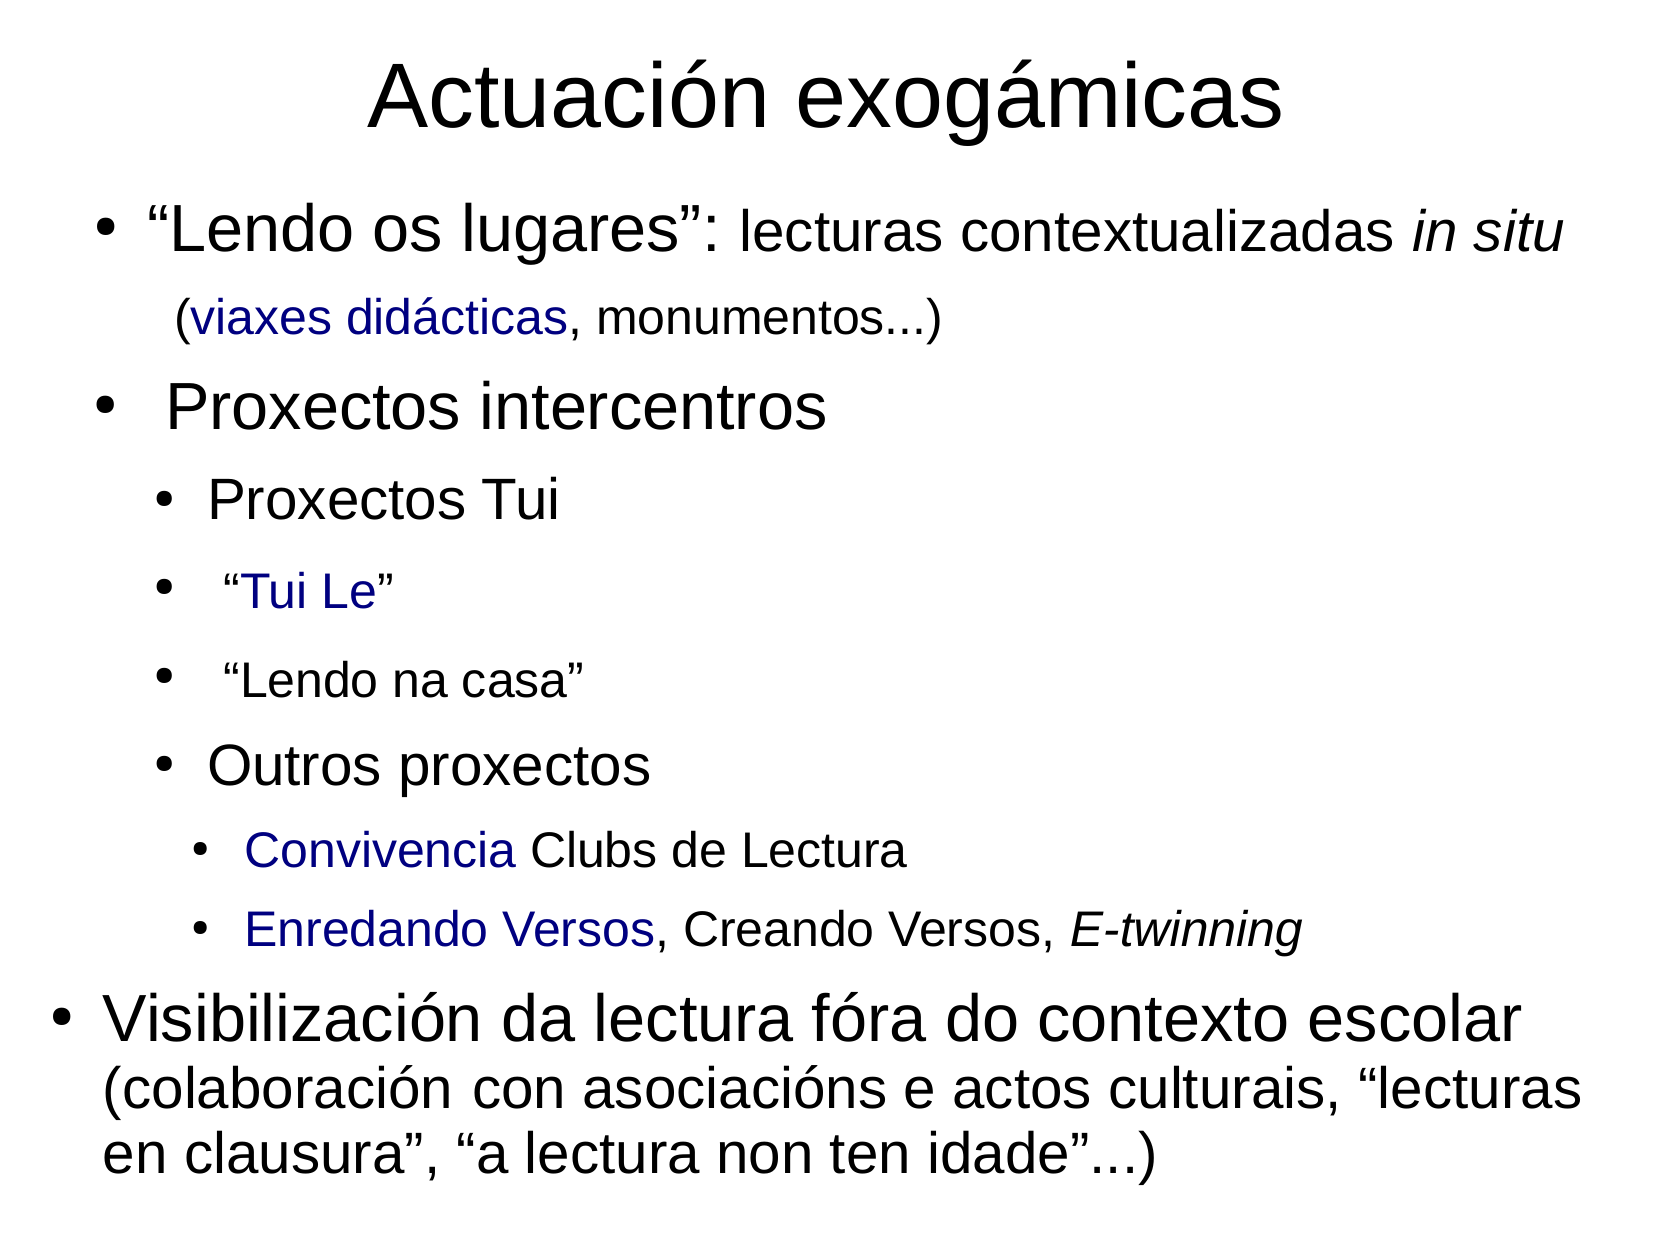

# Actuación exogámicas
“Lendo os lugares”: lecturas contextualizadas in situ
 (viaxes didácticas, monumentos...)
 Proxectos intercentros
Proxectos Tui
 “Tui Le”
 “Lendo na casa”
Outros proxectos
Convivencia Clubs de Lectura
Enredando Versos, Creando Versos, E-twinning
Visibilización da lectura fóra do contexto escolar (colaboración 	con asociacións e actos culturais, “lecturas en clausura”, “a lectura non ten idade”...)